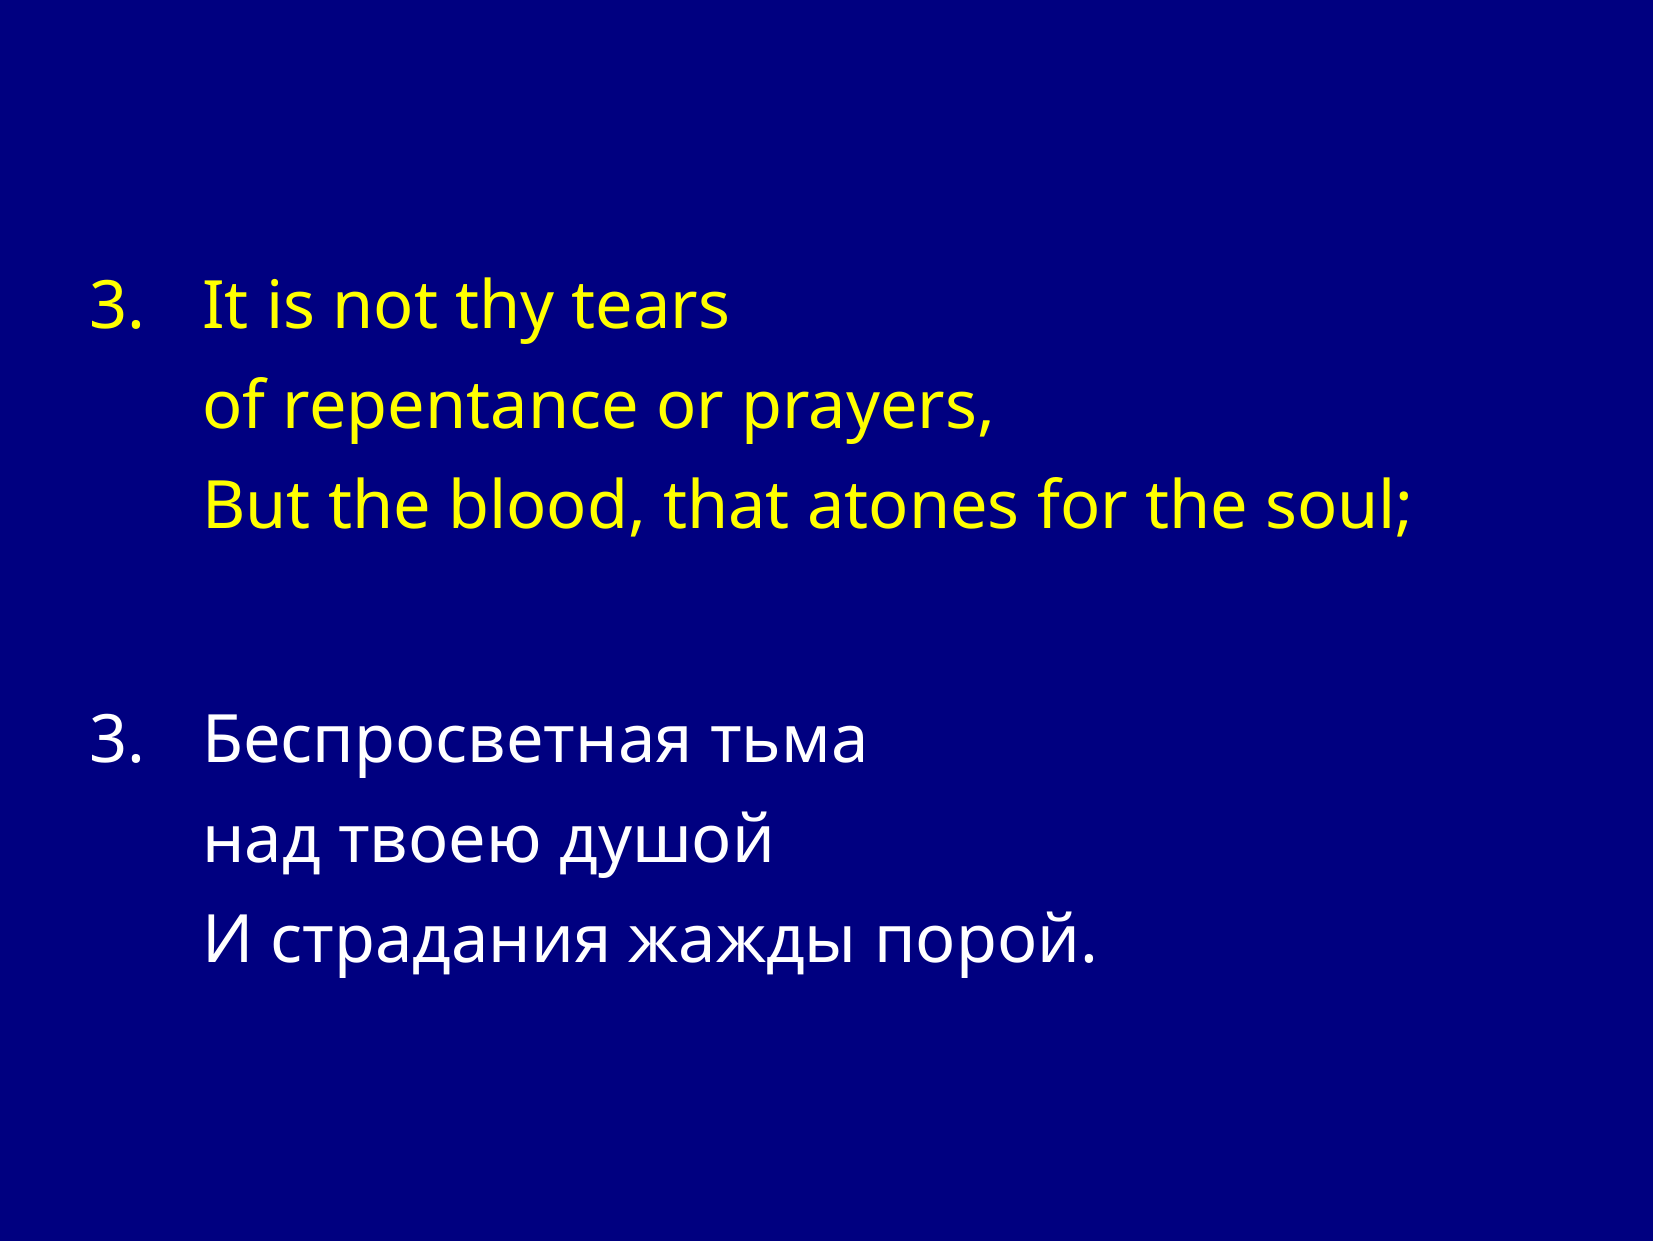

3.	It is not thy tears
	of repentance or prayers,
	But the blood, that atones for the soul;
3.	Беспросветная тьма
	над твоею душой
	И страдания жажды порой.